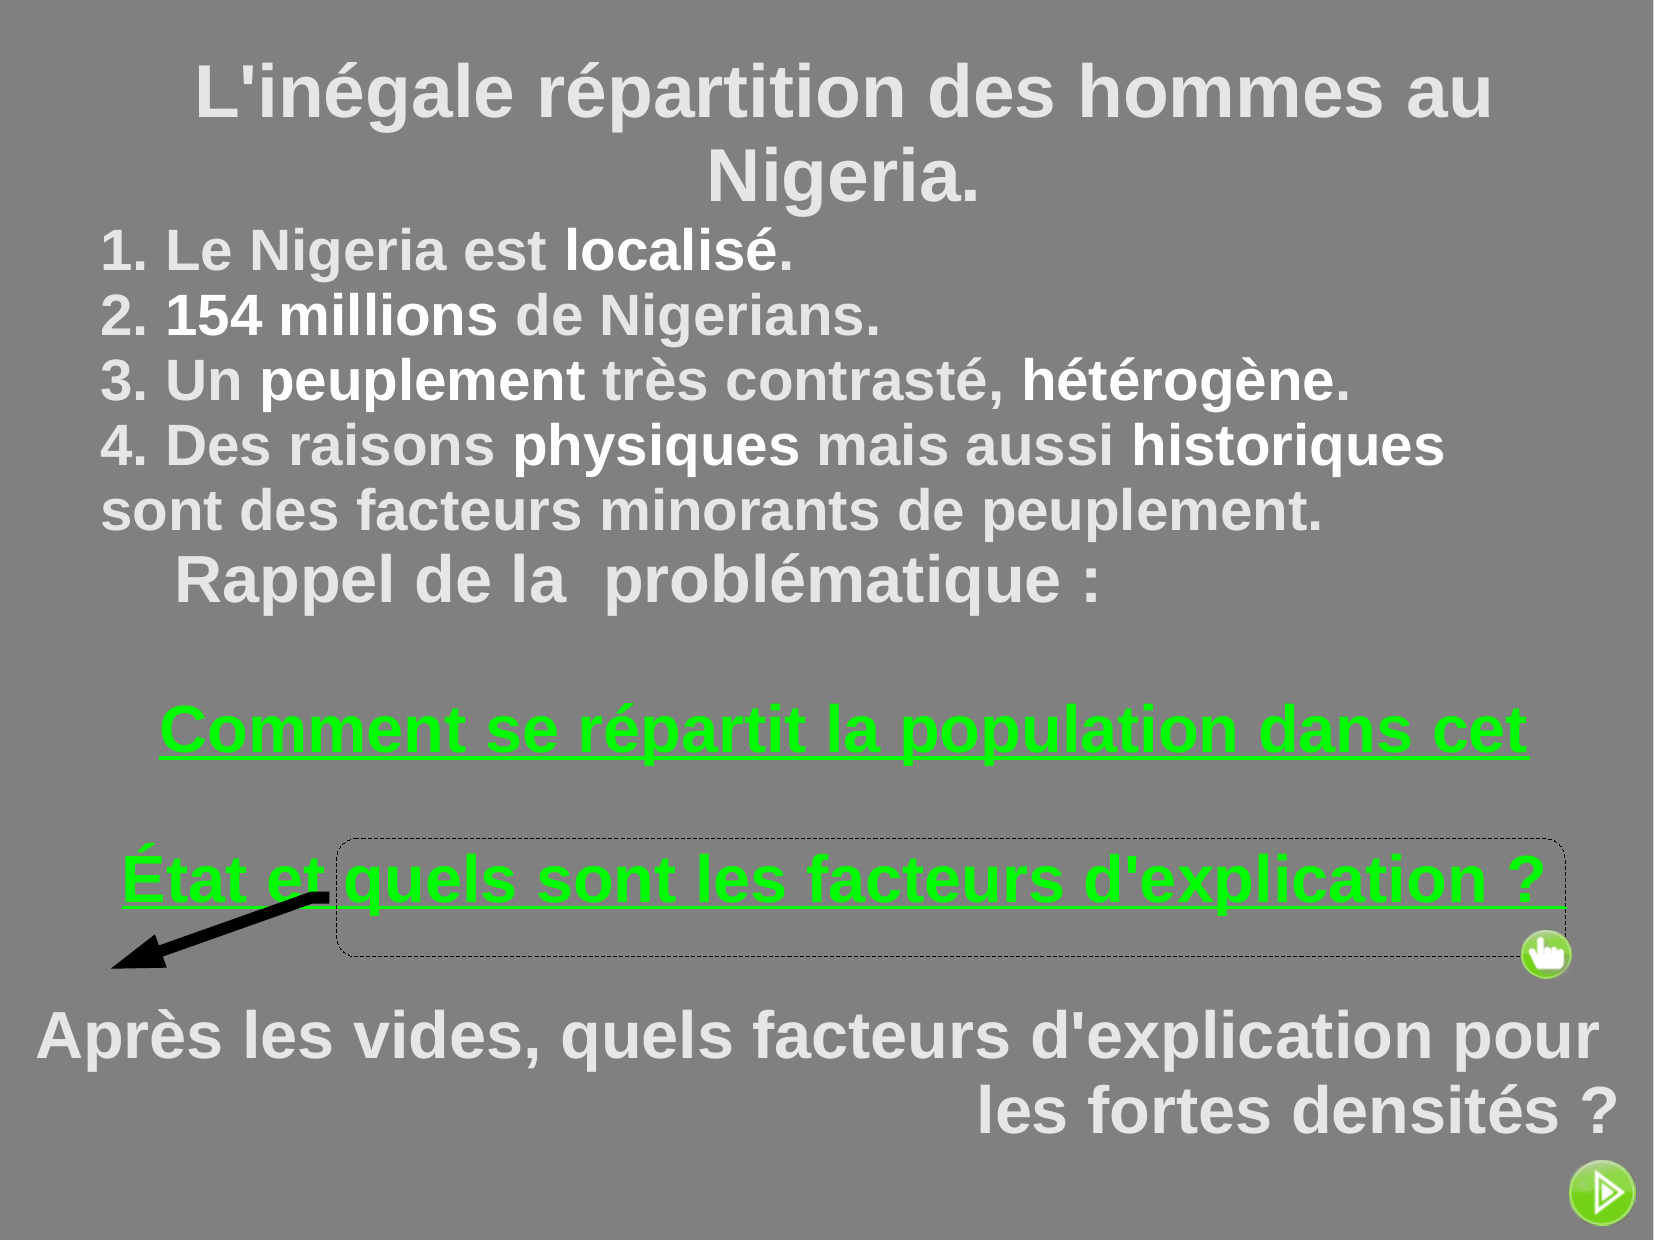

# L'inégale répartition des hommes au Nigeria.
1. Le Nigeria est localisé.
2. 154 millions de Nigerians.
3. Un peuplement très contrasté, hétérogène.
4. Des raisons physiques mais aussi historiques
sont des facteurs minorants de peuplement.
	Rappel de la problématique :
Comment se répartit la population dans cet État et quels sont les facteurs d'explication ?
Après les vides, quels facteurs d'explication pour
les fortes densités ?